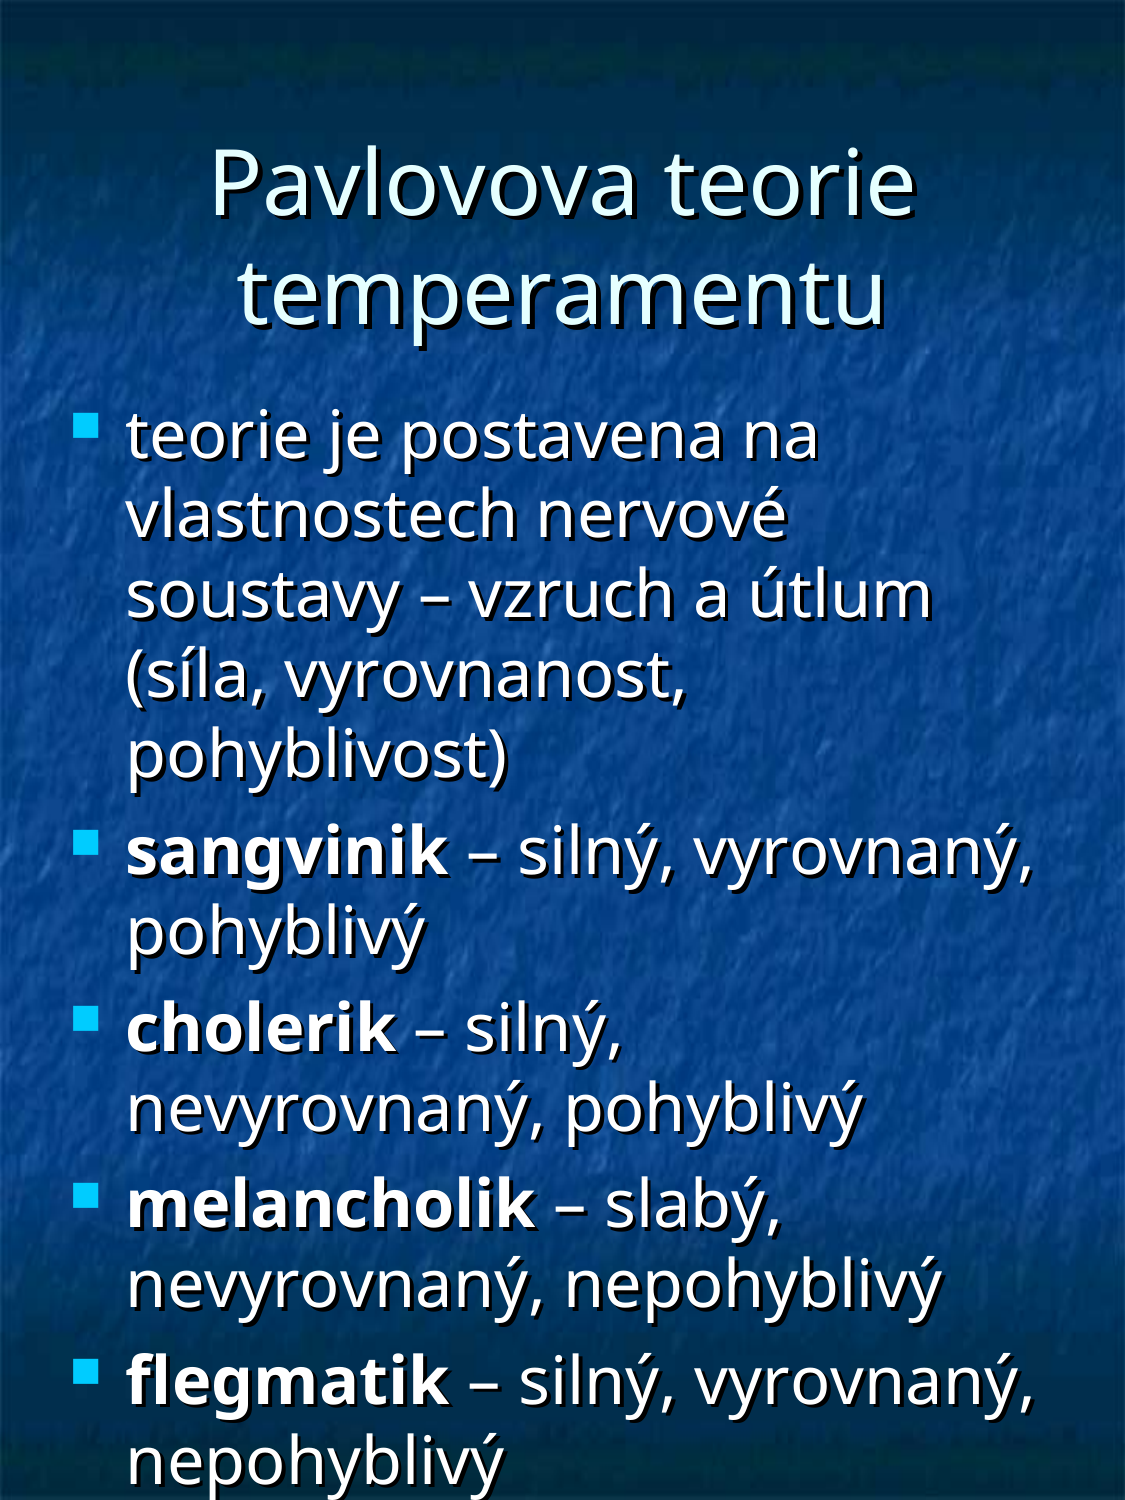

# Pavlovova teorie temperamentu
teorie je postavena na vlastnostech nervové soustavy – vzruch a útlum (síla, vyrovnanost, pohyblivost)
sangvinik – silný, vyrovnaný, pohyblivý
cholerik – silný, nevyrovnaný, pohyblivý
melancholik – slabý, nevyrovnaný, nepohyblivý
flegmatik – silný, vyrovnaný, nepohyblivý